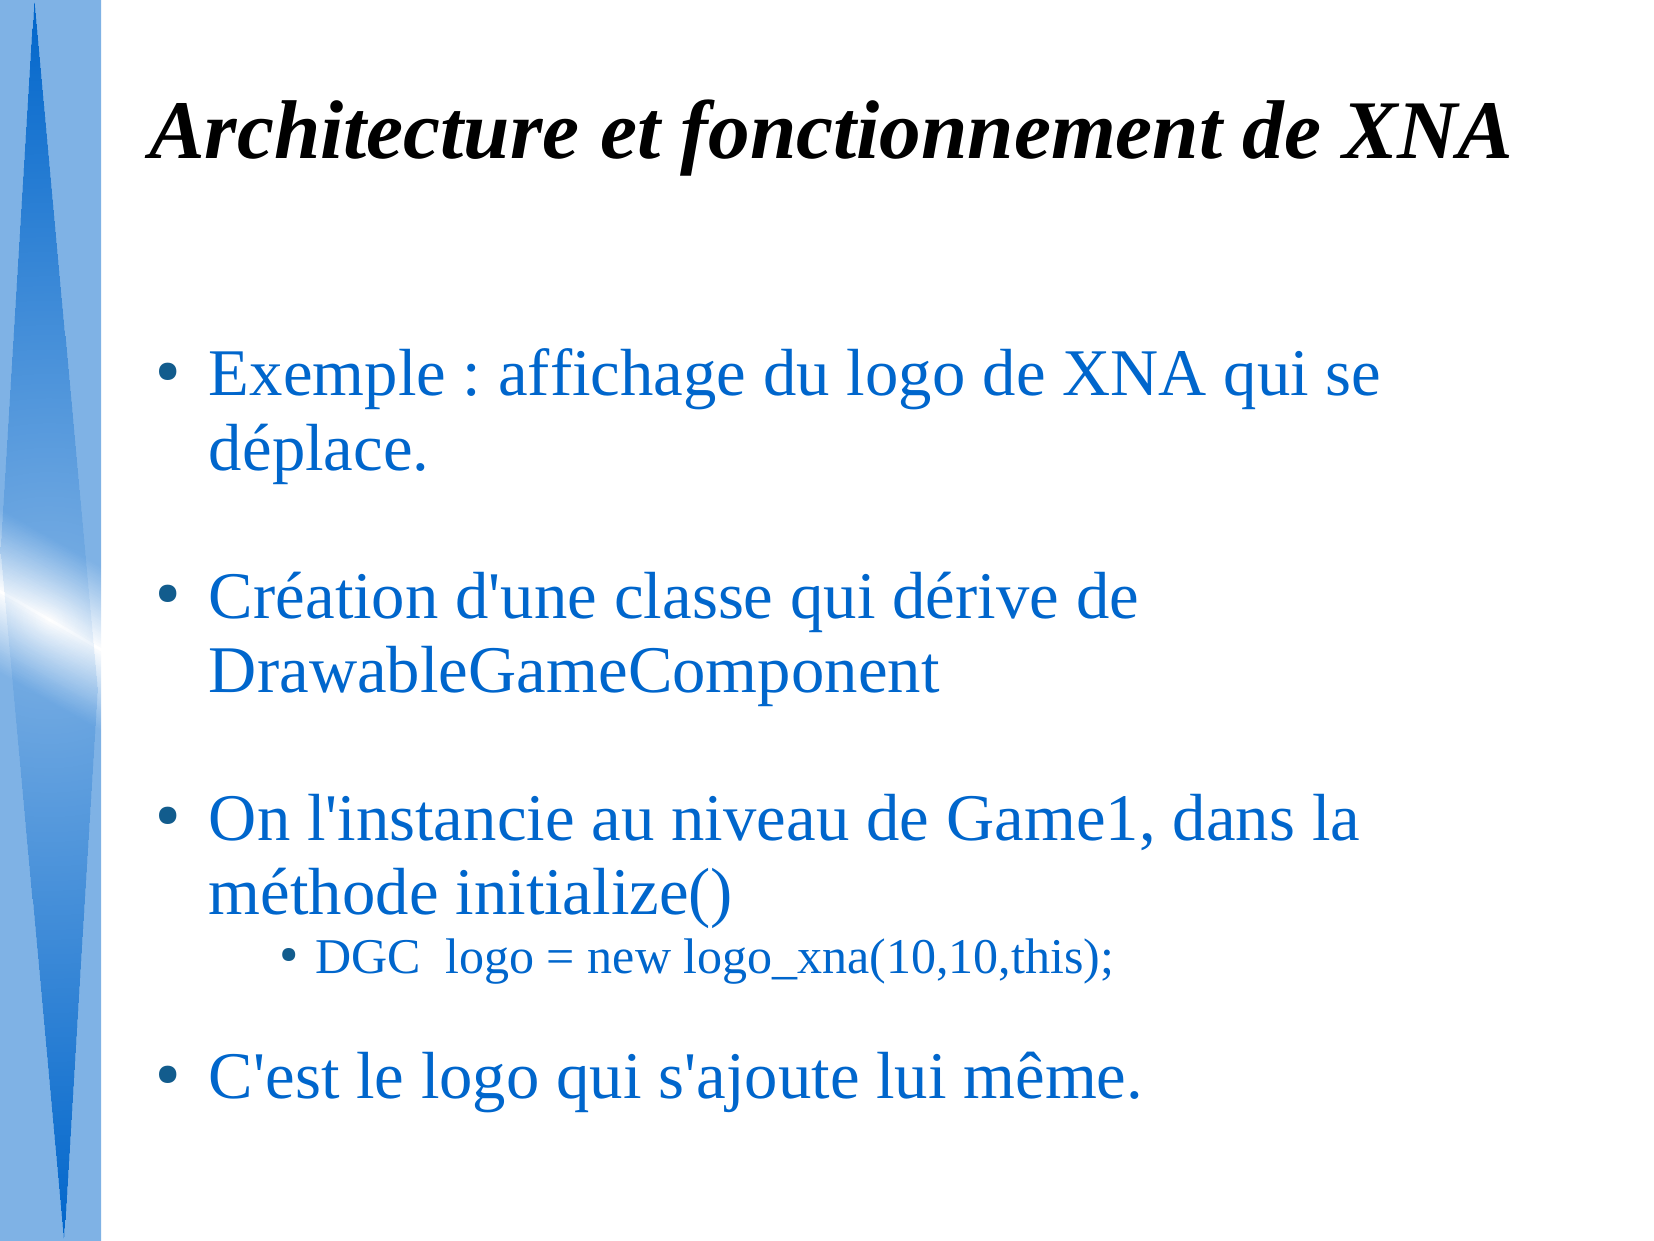

# Architecture et fonctionnement de XNA
Exemple : affichage du logo de XNA qui se déplace.
Création d'une classe qui dérive de DrawableGameComponent
On l'instancie au niveau de Game1, dans la méthode initialize()
DGC logo = new logo_xna(10,10,this);
C'est le logo qui s'ajoute lui même.